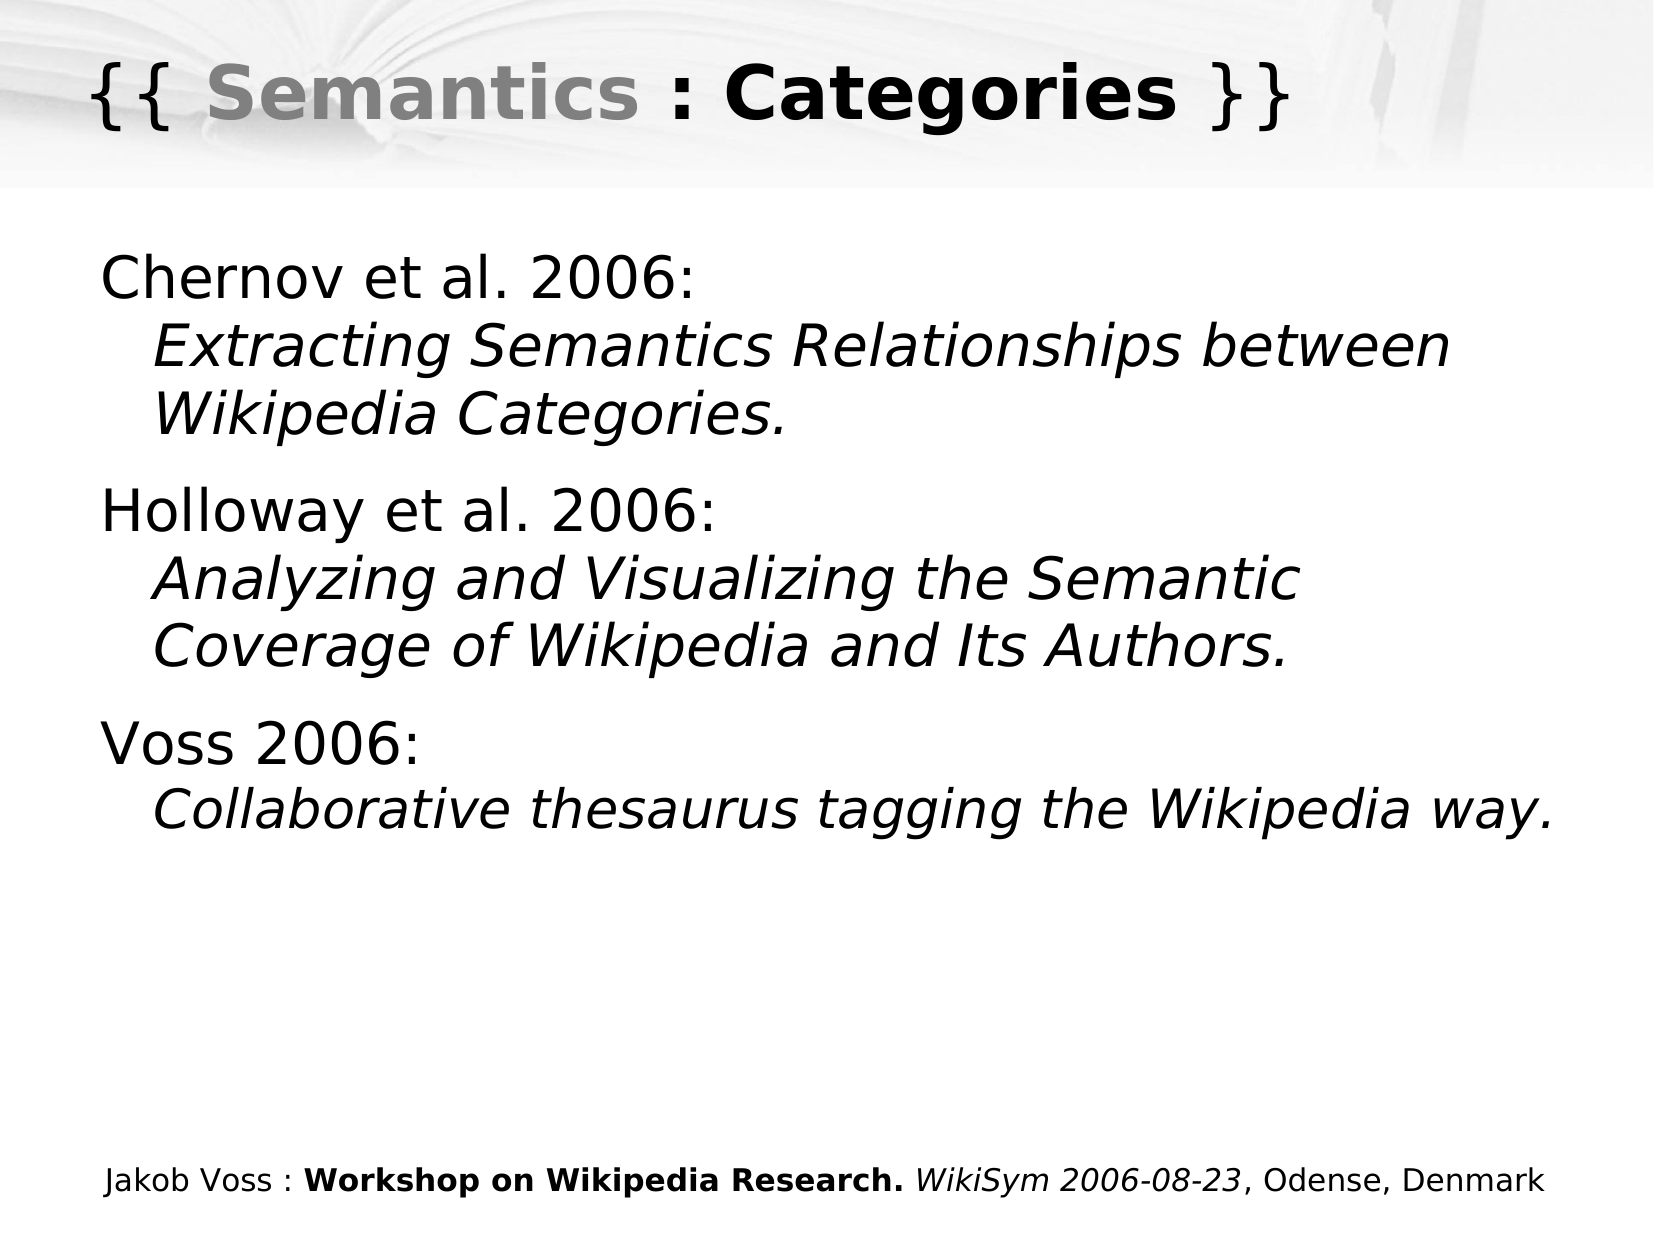

# {{ Semantics : Categories }}
Chernov et al. 2006:
Extracting Semantics Relationships between Wikipedia Categories.
Holloway et al. 2006:
Analyzing and Visualizing the Semantic Coverage of Wikipedia and Its Authors.
Voss 2006:
Collaborative thesaurus tagging the Wikipedia way.